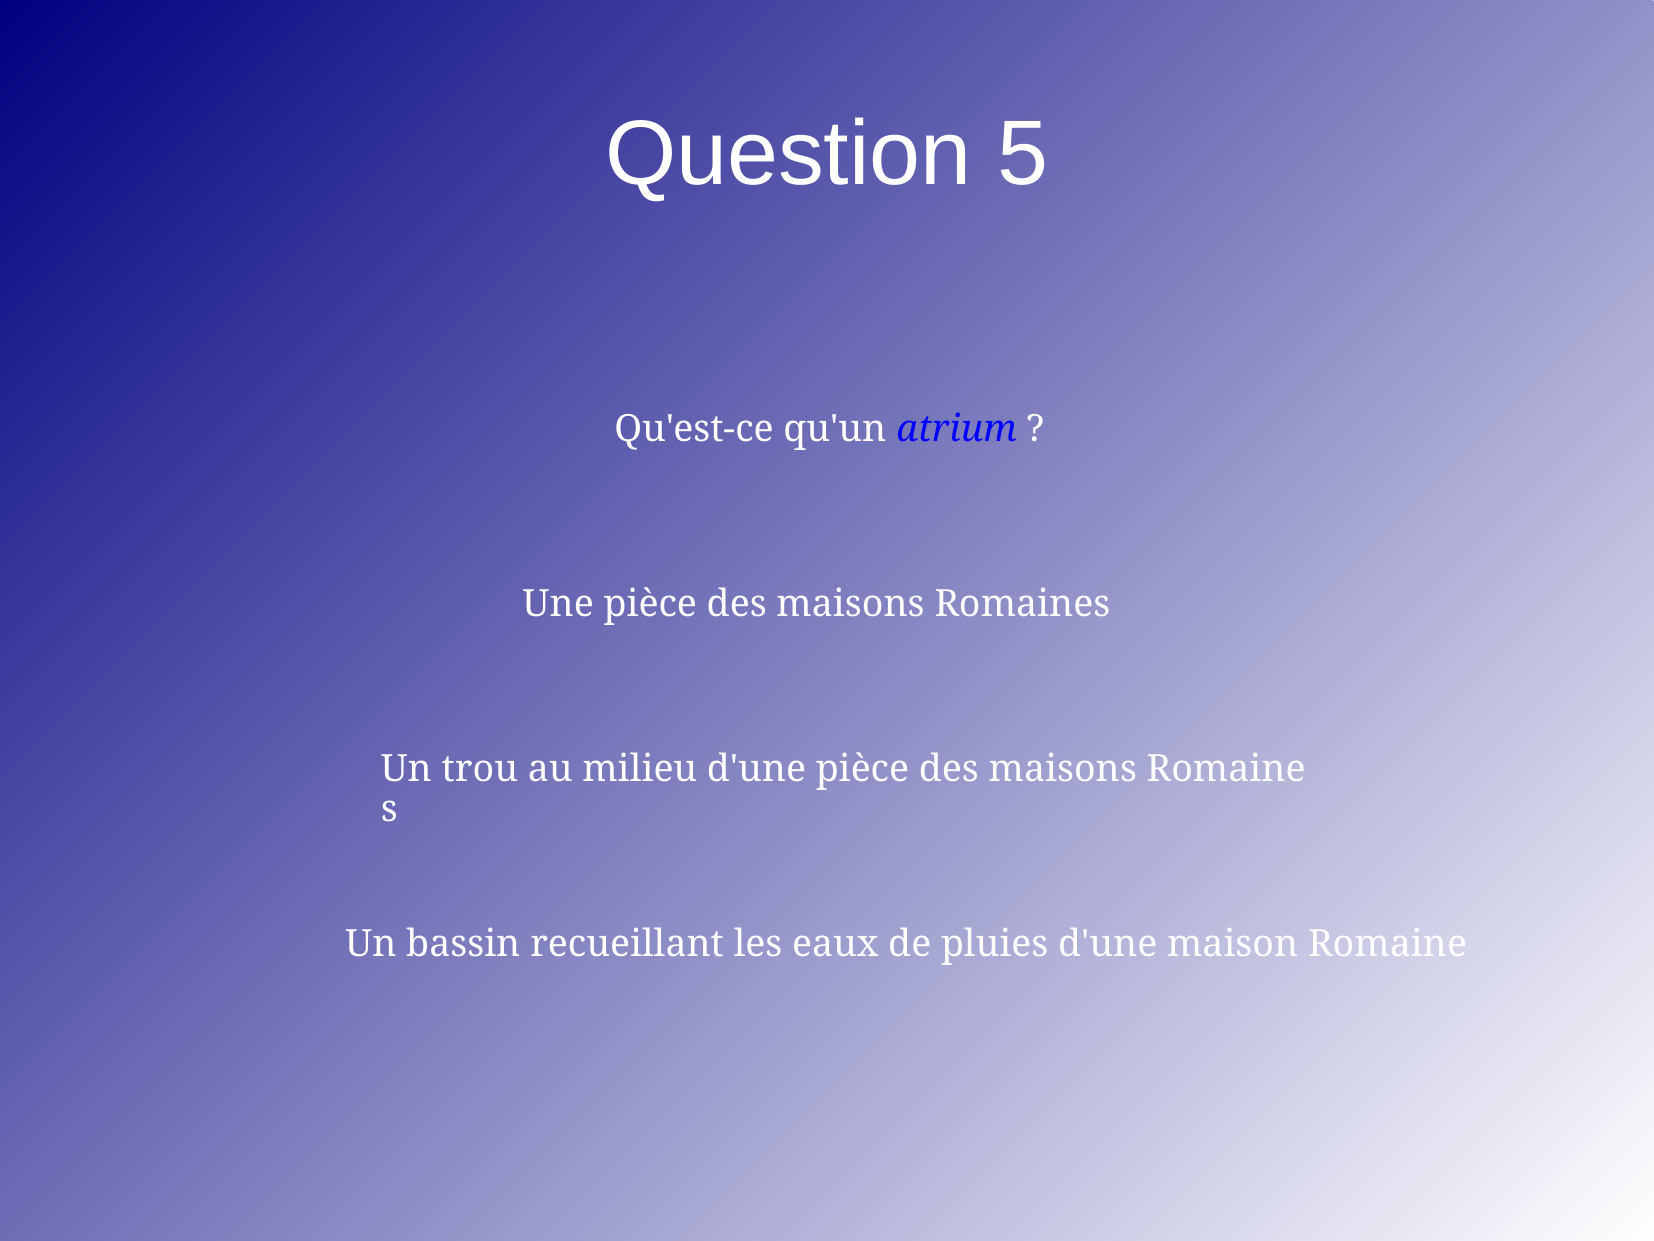

# Question 5
Qu'est-ce qu'un atrium ?
Une pièce des maisons Romaines
Un trou au milieu d'une pièce des maisons Romaines
Un bassin recueillant les eaux de pluies d'une maison Romaine